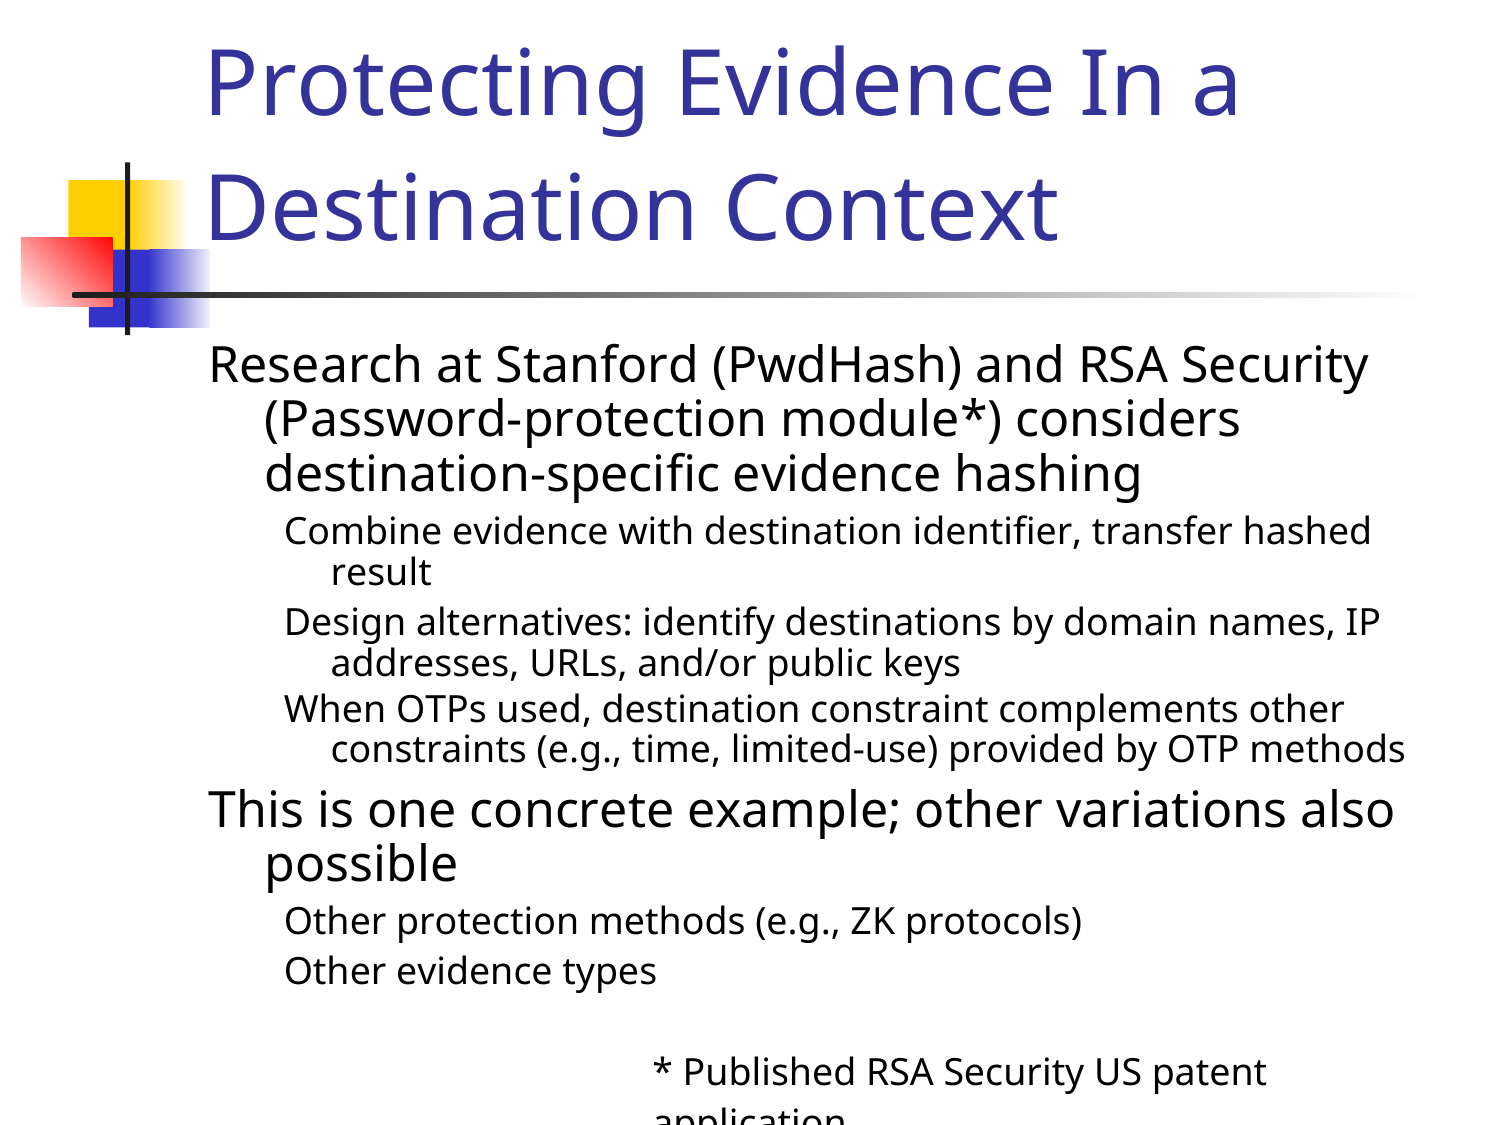

# Protecting Evidence In a Destination Context
Research at Stanford (PwdHash) and RSA Security (Password-protection module*) considers destination-specific evidence hashing
Combine evidence with destination identifier, transfer hashed result
Design alternatives: identify destinations by domain names, IP addresses, URLs, and/or public keys
When OTPs used, destination constraint complements other constraints (e.g., time, limited-use) provided by OTP methods
This is one concrete example; other variations also possible
Other protection methods (e.g., ZK protocols)
Other evidence types
* Published RSA Security US patent application